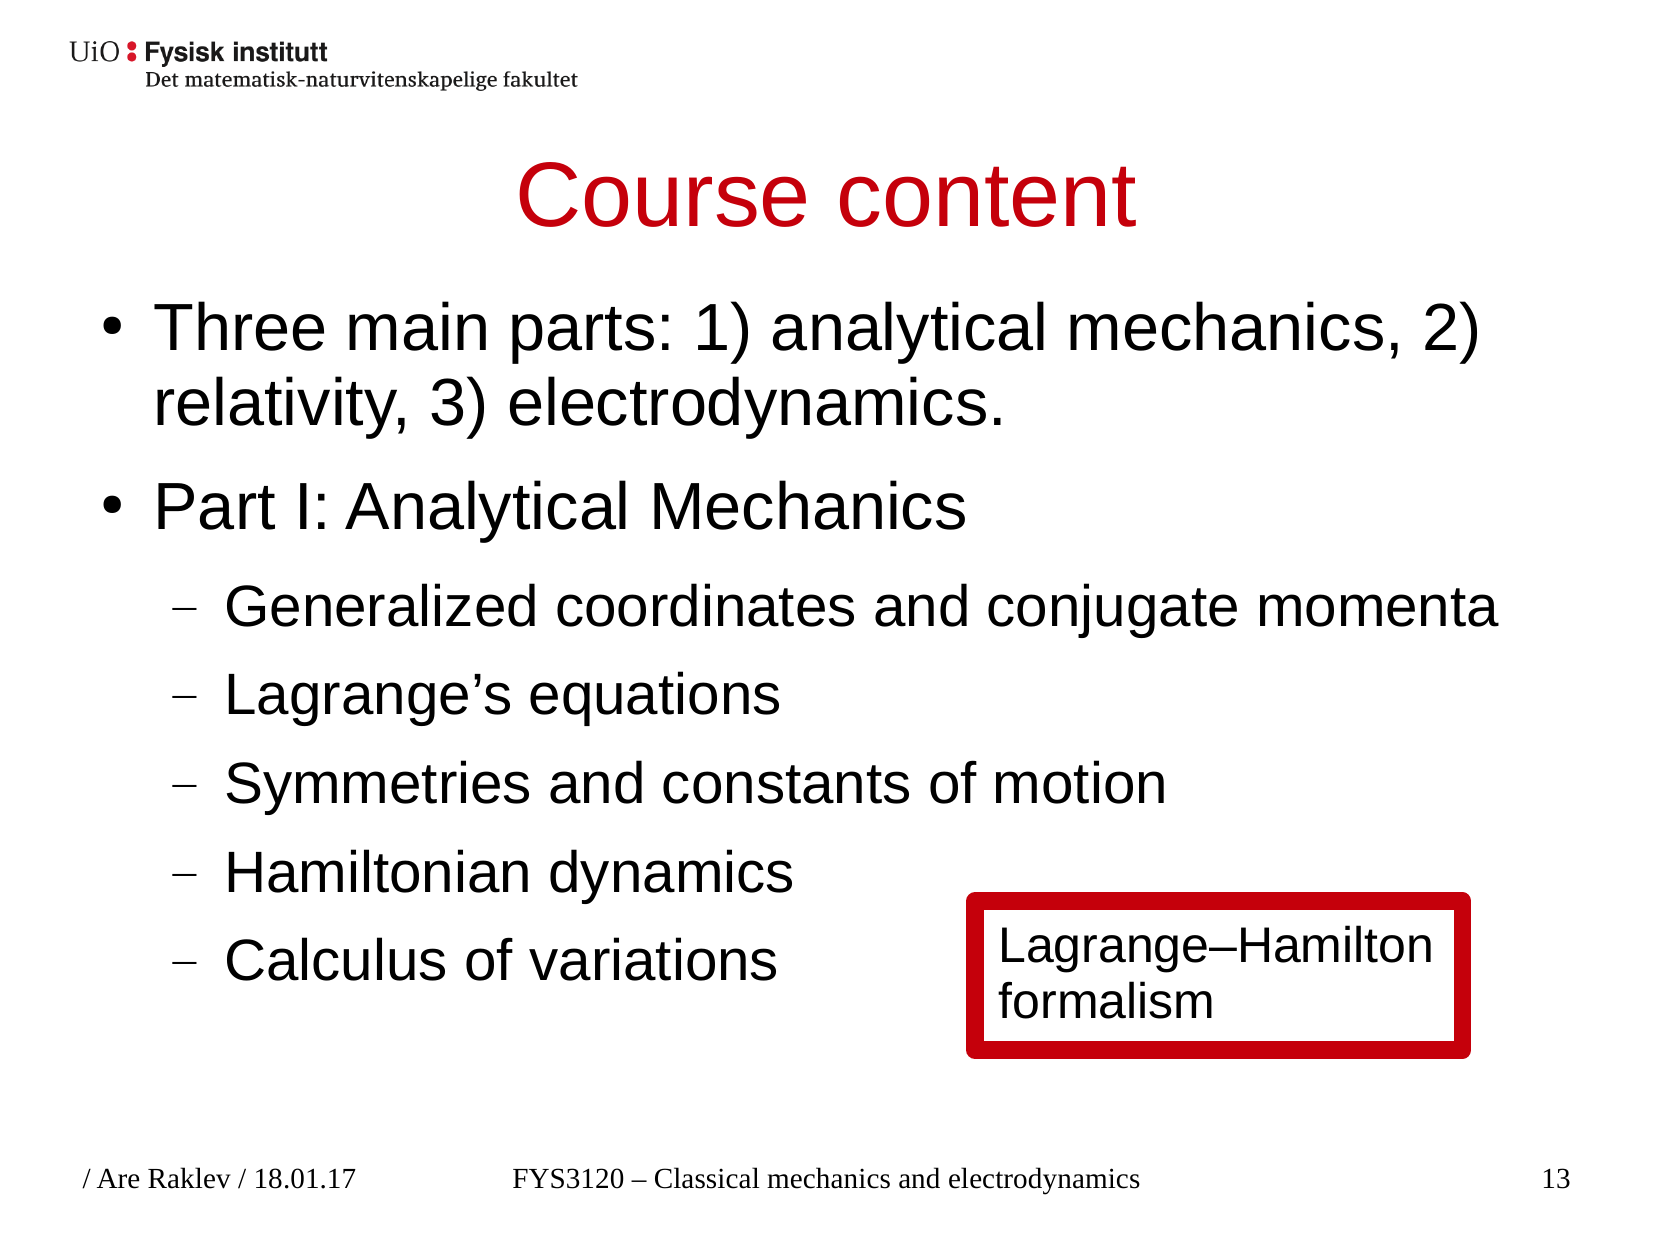

# Course content
Three main parts: 1) analytical mechanics, 2) relativity, 3) electrodynamics.
Part I: Analytical Mechanics
Generalized coordinates and conjugate momenta
Lagrange’s equations
Symmetries and constants of motion
Hamiltonian dynamics
Calculus of variations
Lagrange–Hamilton formalism
/ Are Raklev / 18.01.17
FYS3120 – Classical mechanics and electrodynamics
13